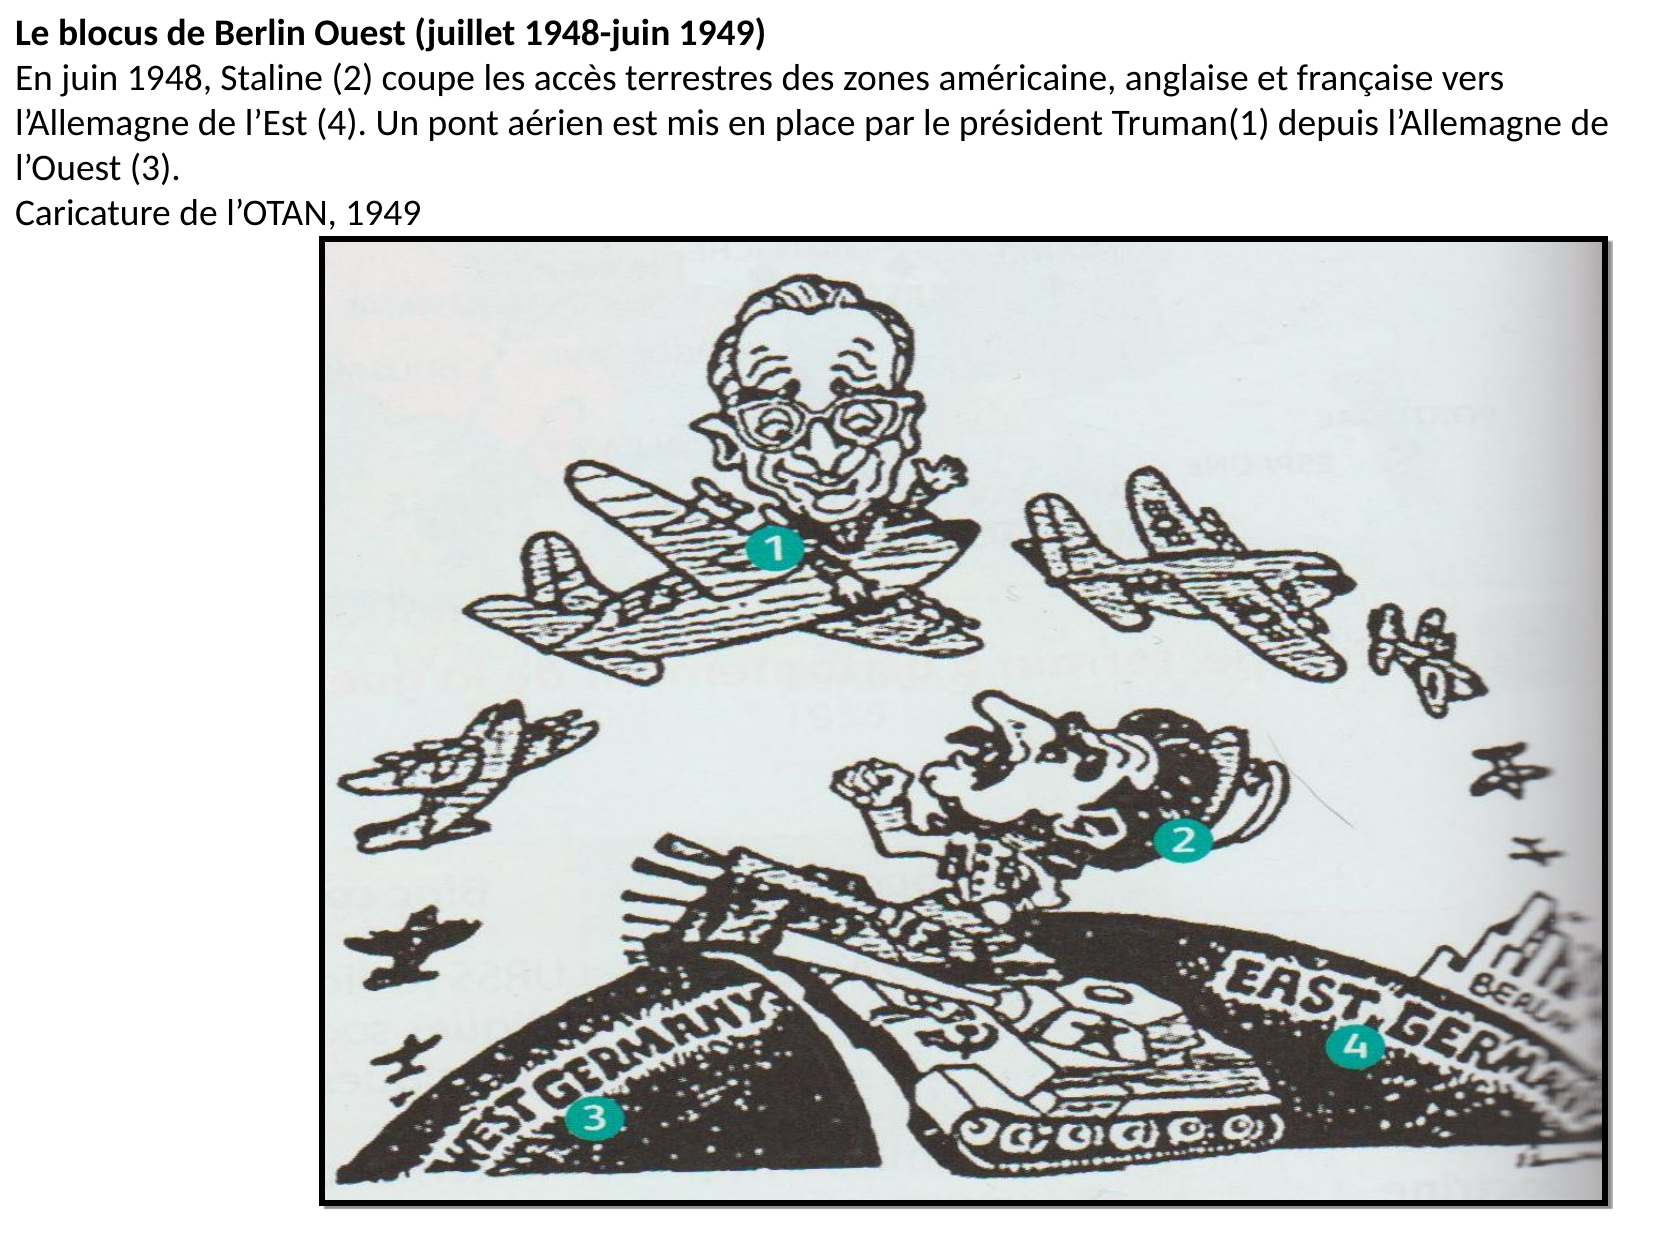

Le blocus de Berlin Ouest (juillet 1948-juin 1949)
En juin 1948, Staline (2) coupe les accès terrestres des zones américaine, anglaise et française vers l’Allemagne de l’Est (4). Un pont aérien est mis en place par le président Truman(1) depuis l’Allemagne de l’Ouest (3).
Caricature de l’OTAN, 1949